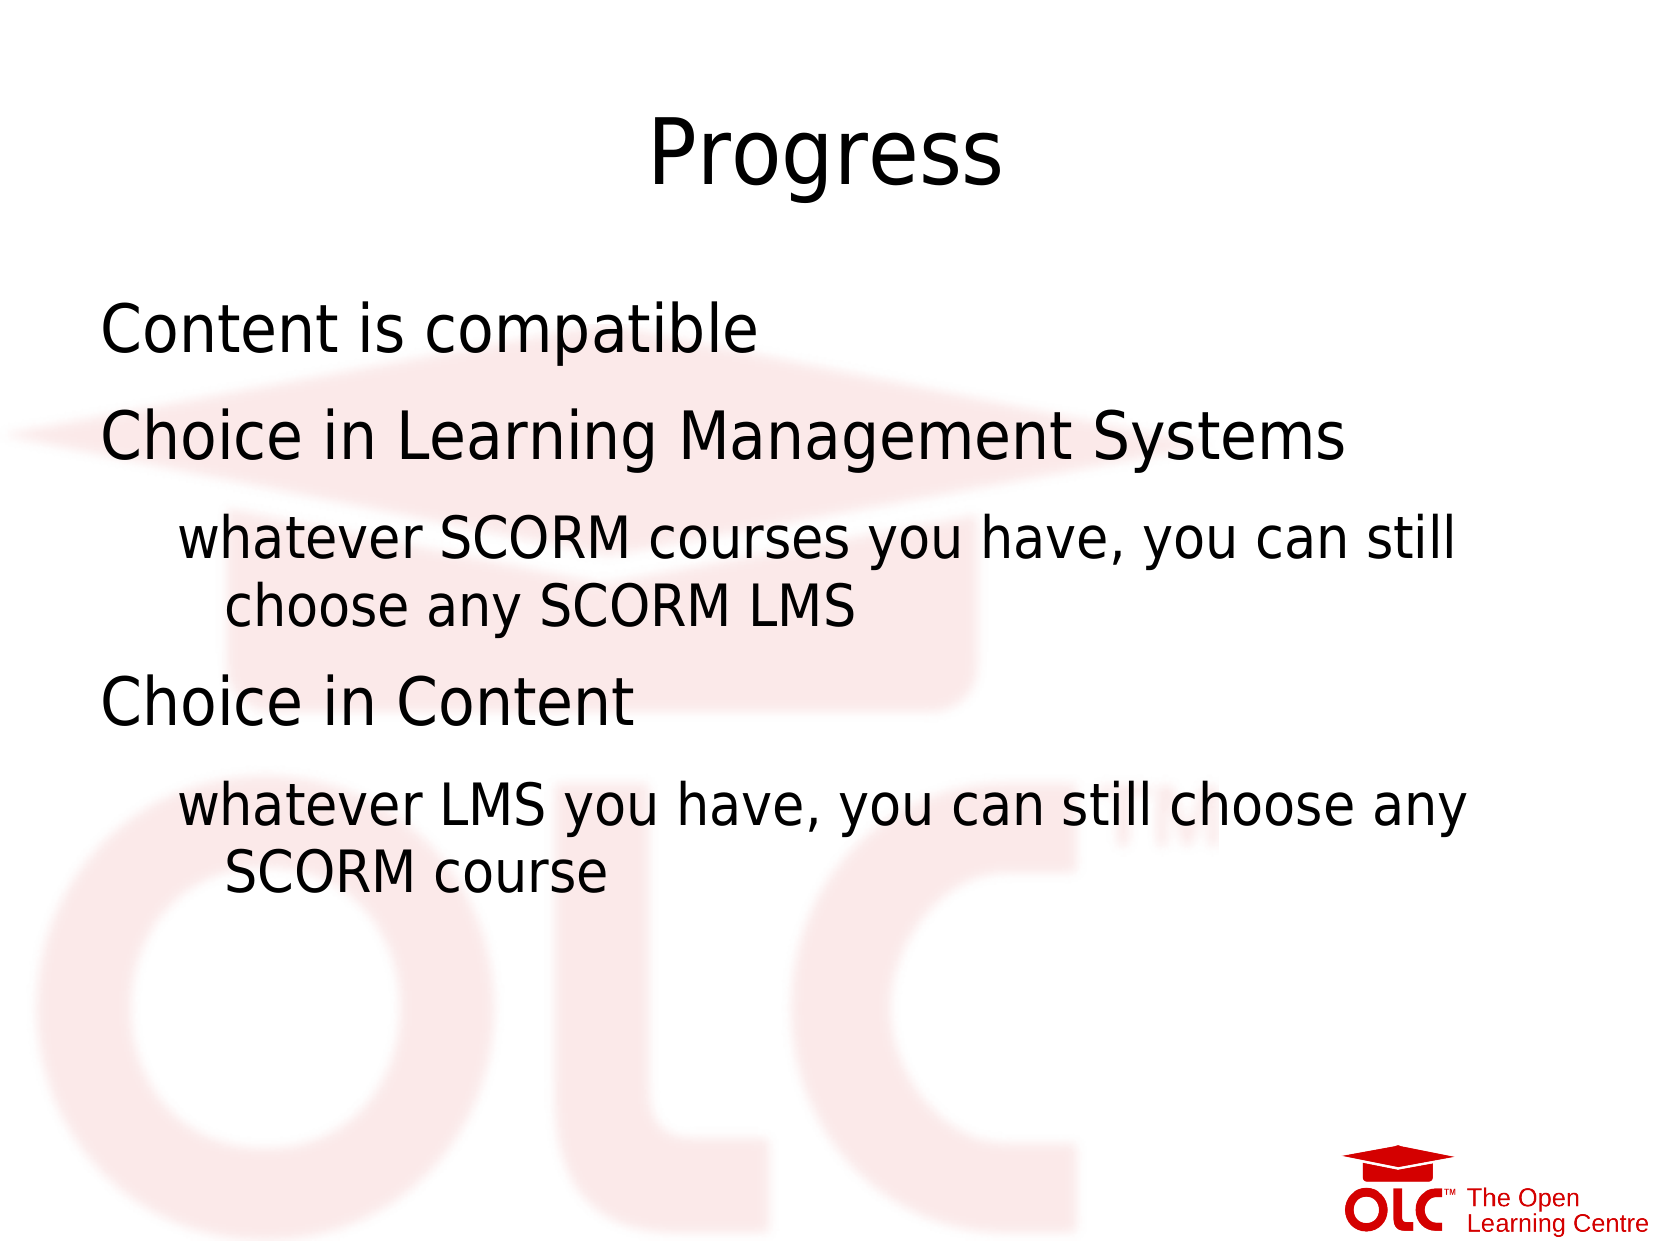

# Progress
Content is compatible
Choice in Learning Management Systems
whatever SCORM courses you have, you can still choose any SCORM LMS
Choice in Content
whatever LMS you have, you can still choose any SCORM course